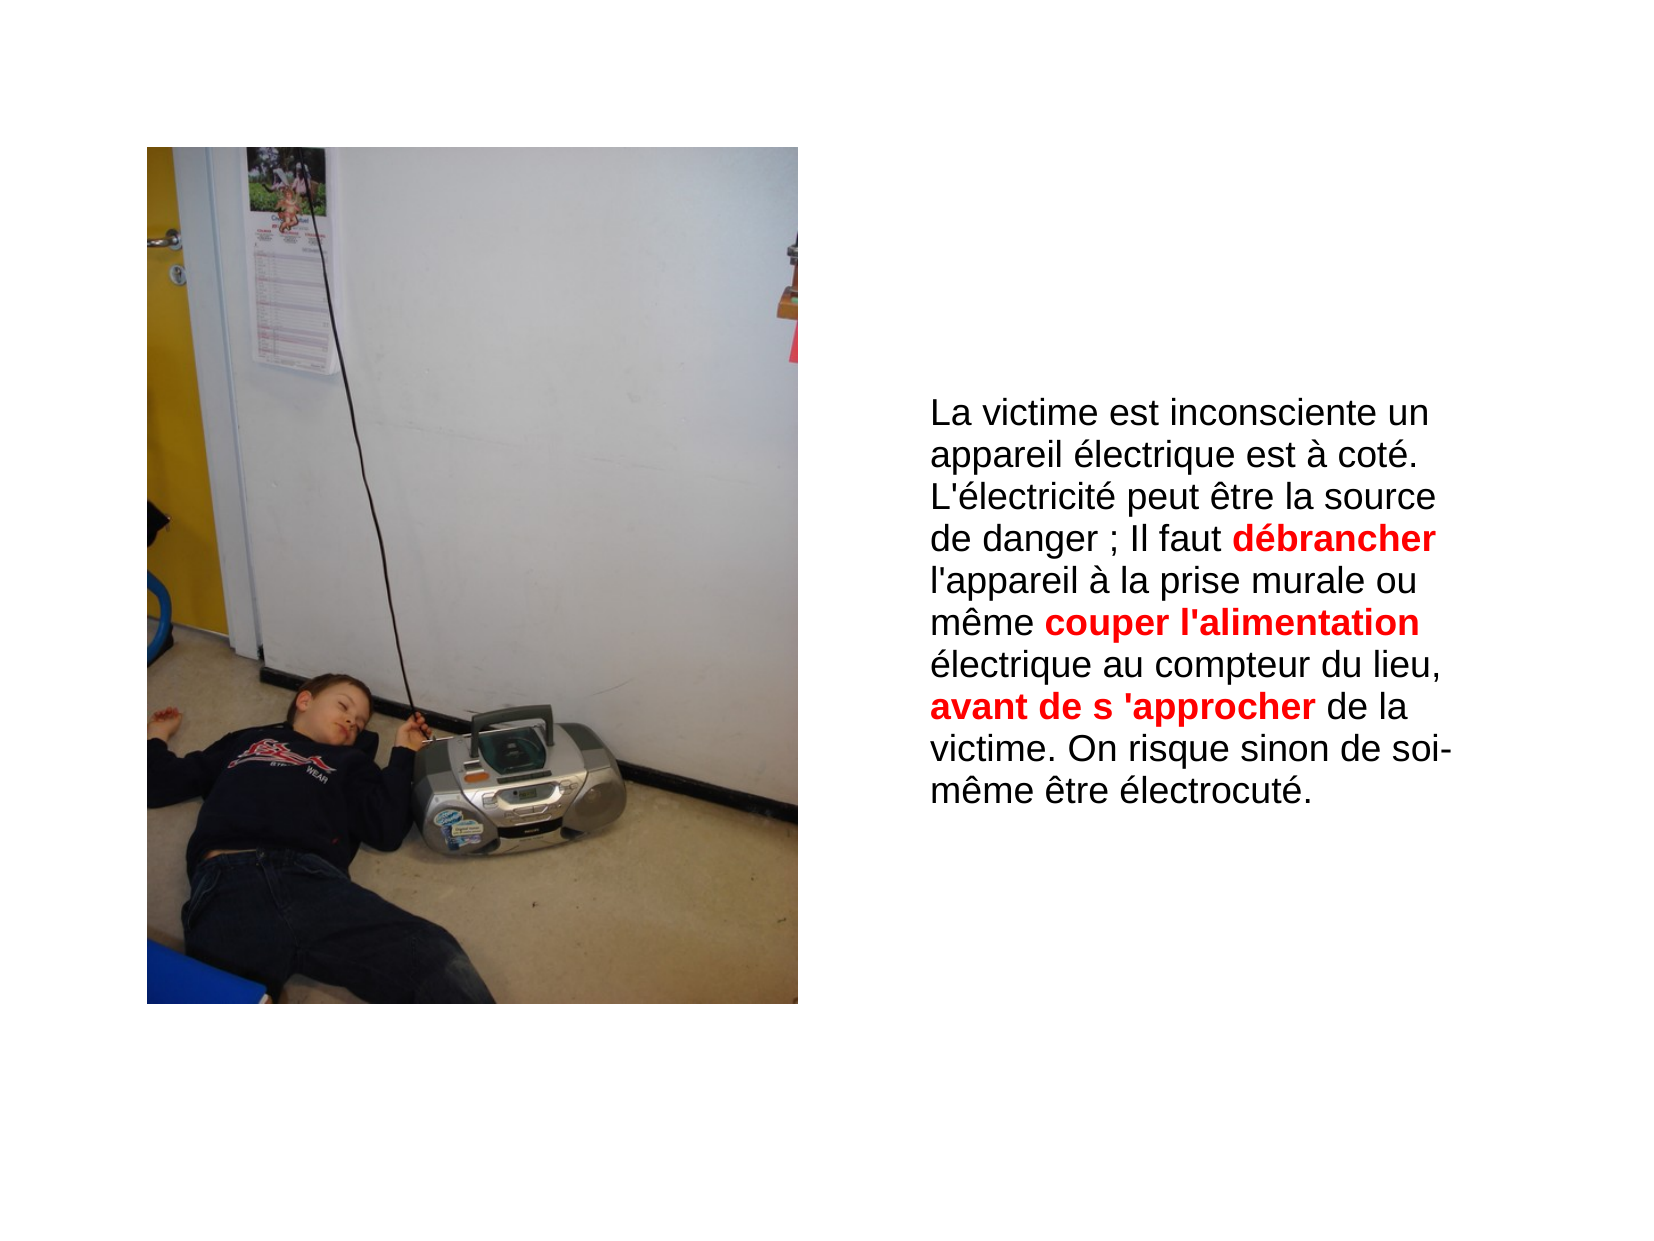

La victime est inconsciente un appareil électrique est à coté. L'électricité peut être la source de danger ; Il faut débrancher l'appareil à la prise murale ou même couper l'alimentation électrique au compteur du lieu, avant de s 'approcher de la victime. On risque sinon de soi-même être électrocuté.